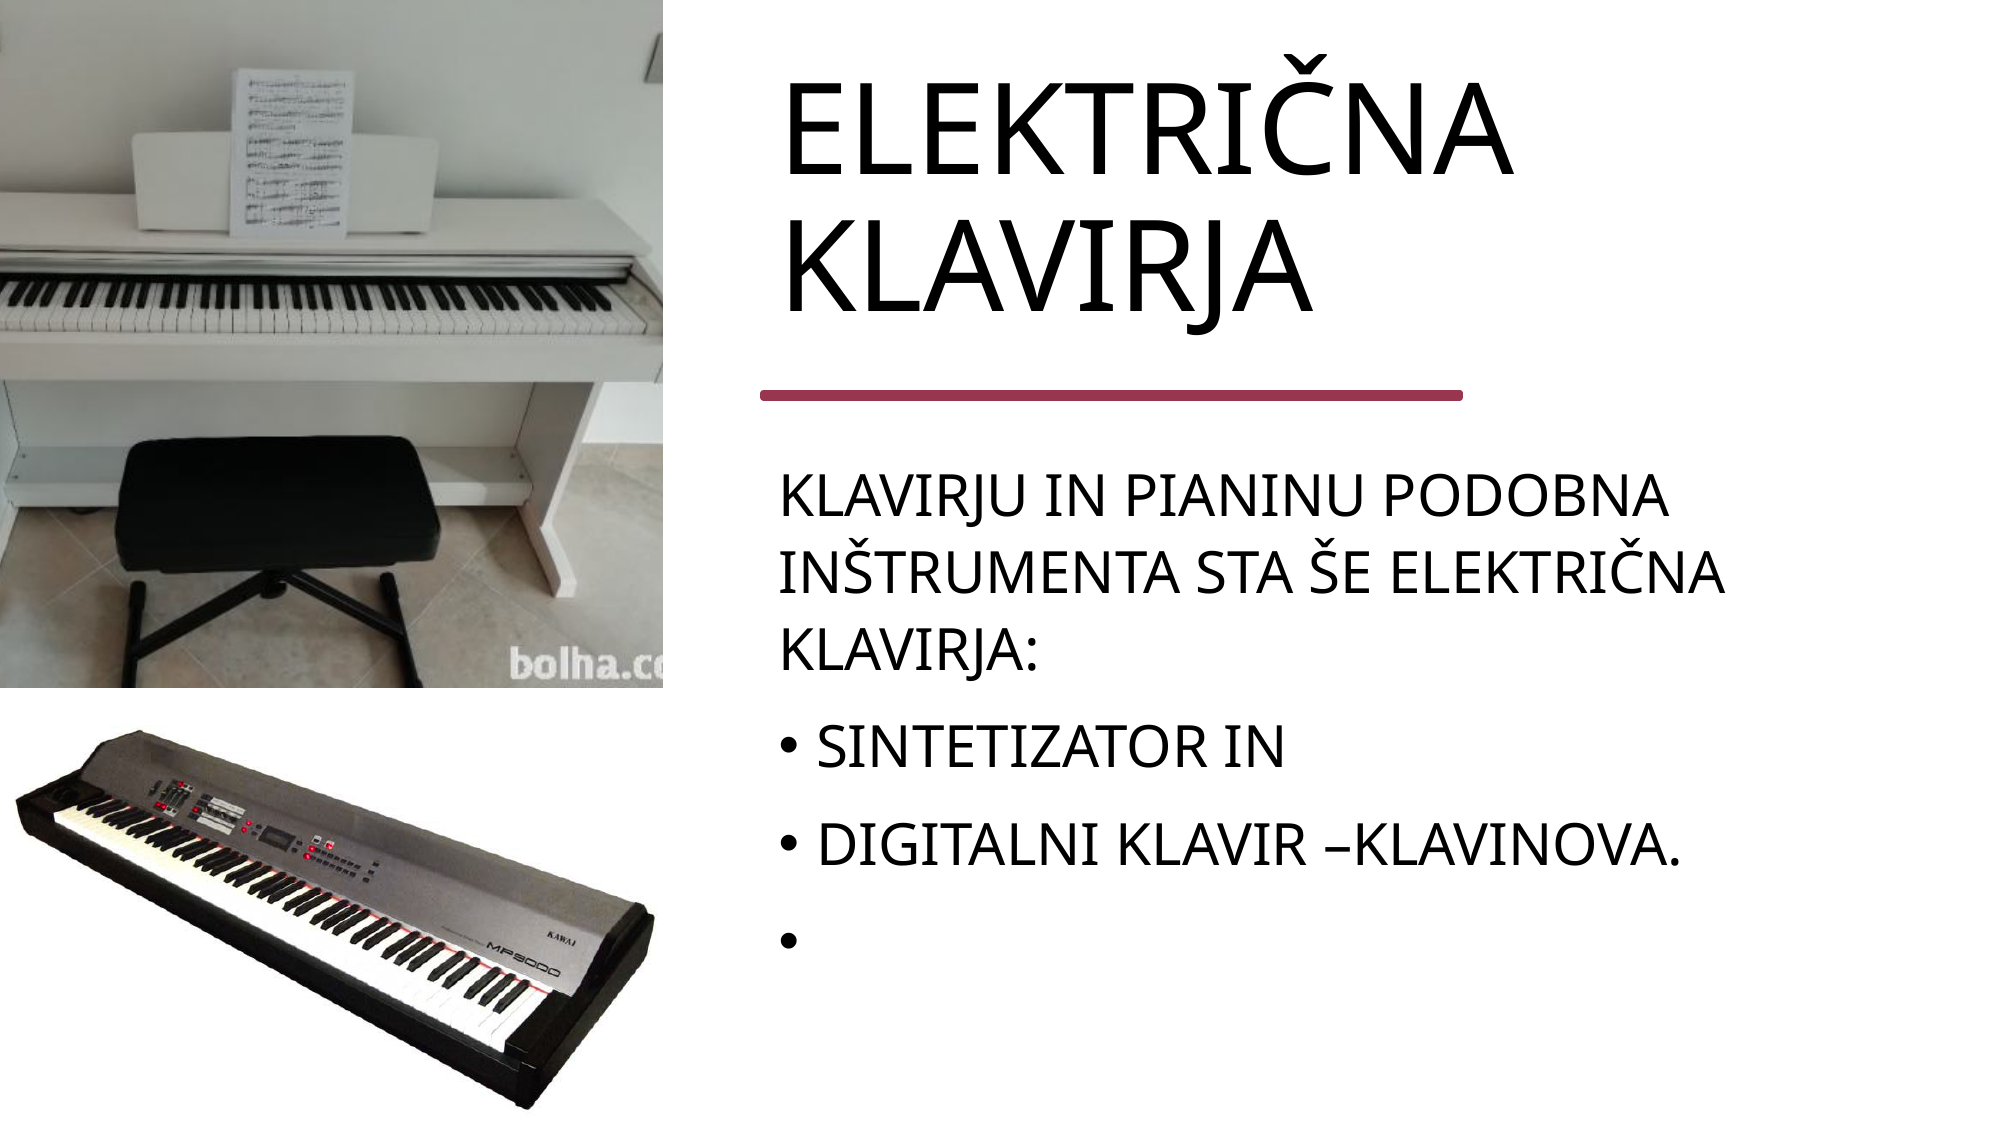

# ELEKTRIČNA KLAVIRJA
KLAVIRJU IN PIANINU PODOBNA INŠTRUMENTA STA ŠE ELEKTRIČNA KLAVIRJA:
SINTETIZATOR IN
DIGITALNI KLAVIR –KLAVINOVA.